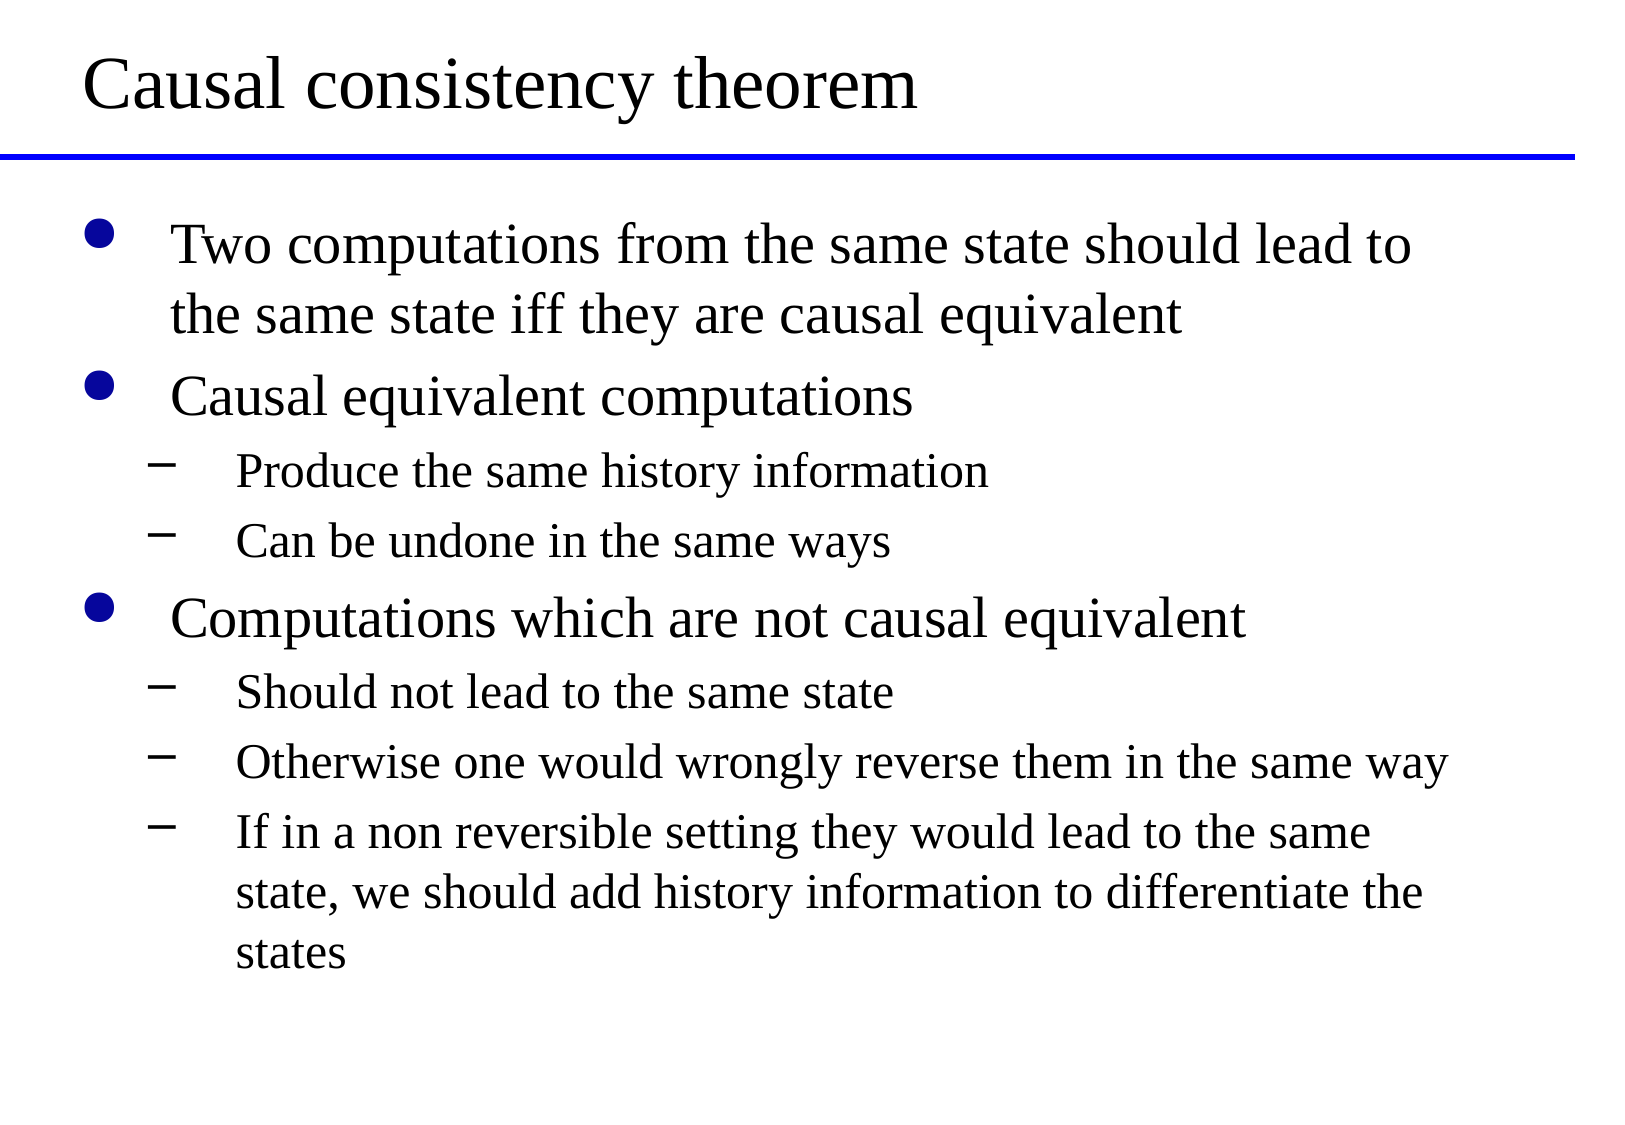

# Causal consistency theorem
Two computations from the same state should lead to the same state iff they are causal equivalent
Causal equivalent computations
Produce the same history information
Can be undone in the same ways
Computations which are not causal equivalent
Should not lead to the same state
Otherwise one would wrongly reverse them in the same way
If in a non reversible setting they would lead to the same state, we should add history information to differentiate the states